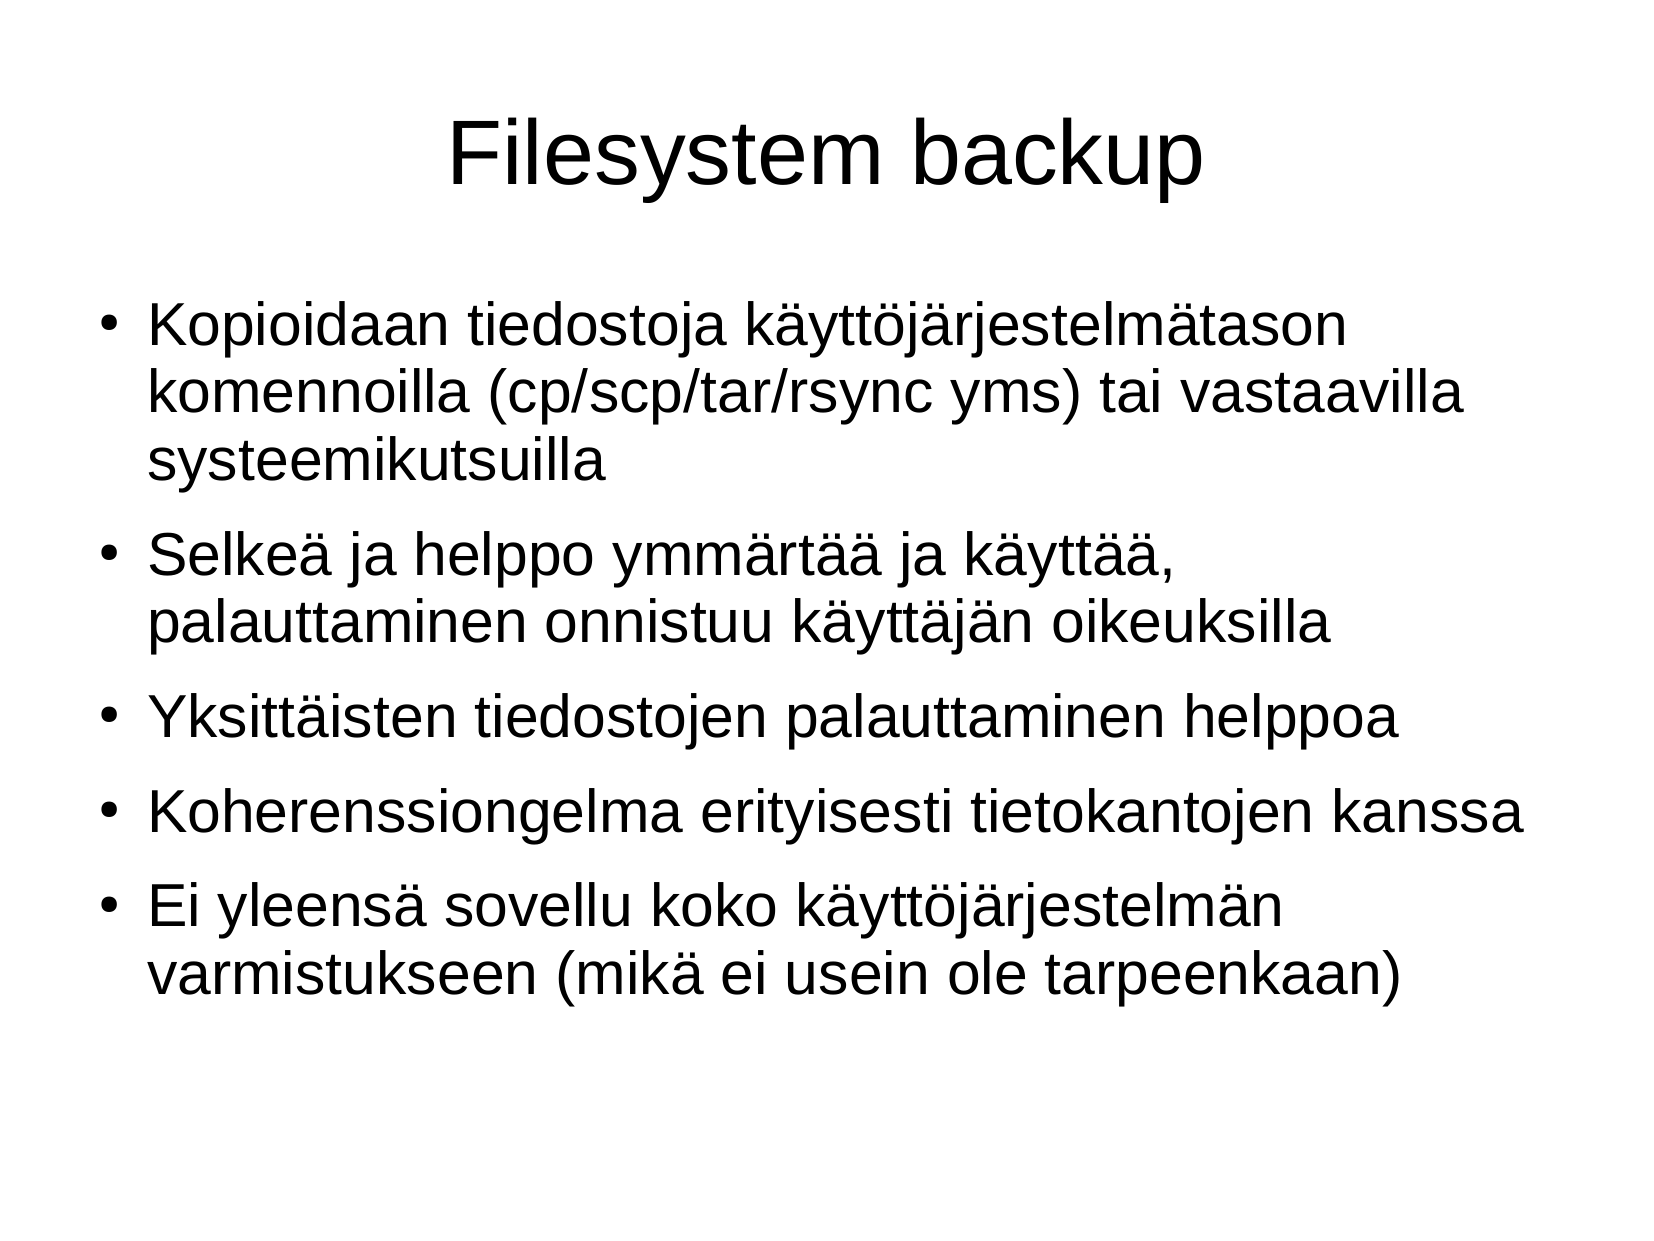

# Filesystem backup
Kopioidaan tiedostoja käyttöjärjestelmätason komennoilla (cp/scp/tar/rsync yms) tai vastaavilla systeemikutsuilla
Selkeä ja helppo ymmärtää ja käyttää, palauttaminen onnistuu käyttäjän oikeuksilla
Yksittäisten tiedostojen palauttaminen helppoa
Koherenssiongelma erityisesti tietokantojen kanssa
Ei yleensä sovellu koko käyttöjärjestelmän varmistukseen (mikä ei usein ole tarpeenkaan)